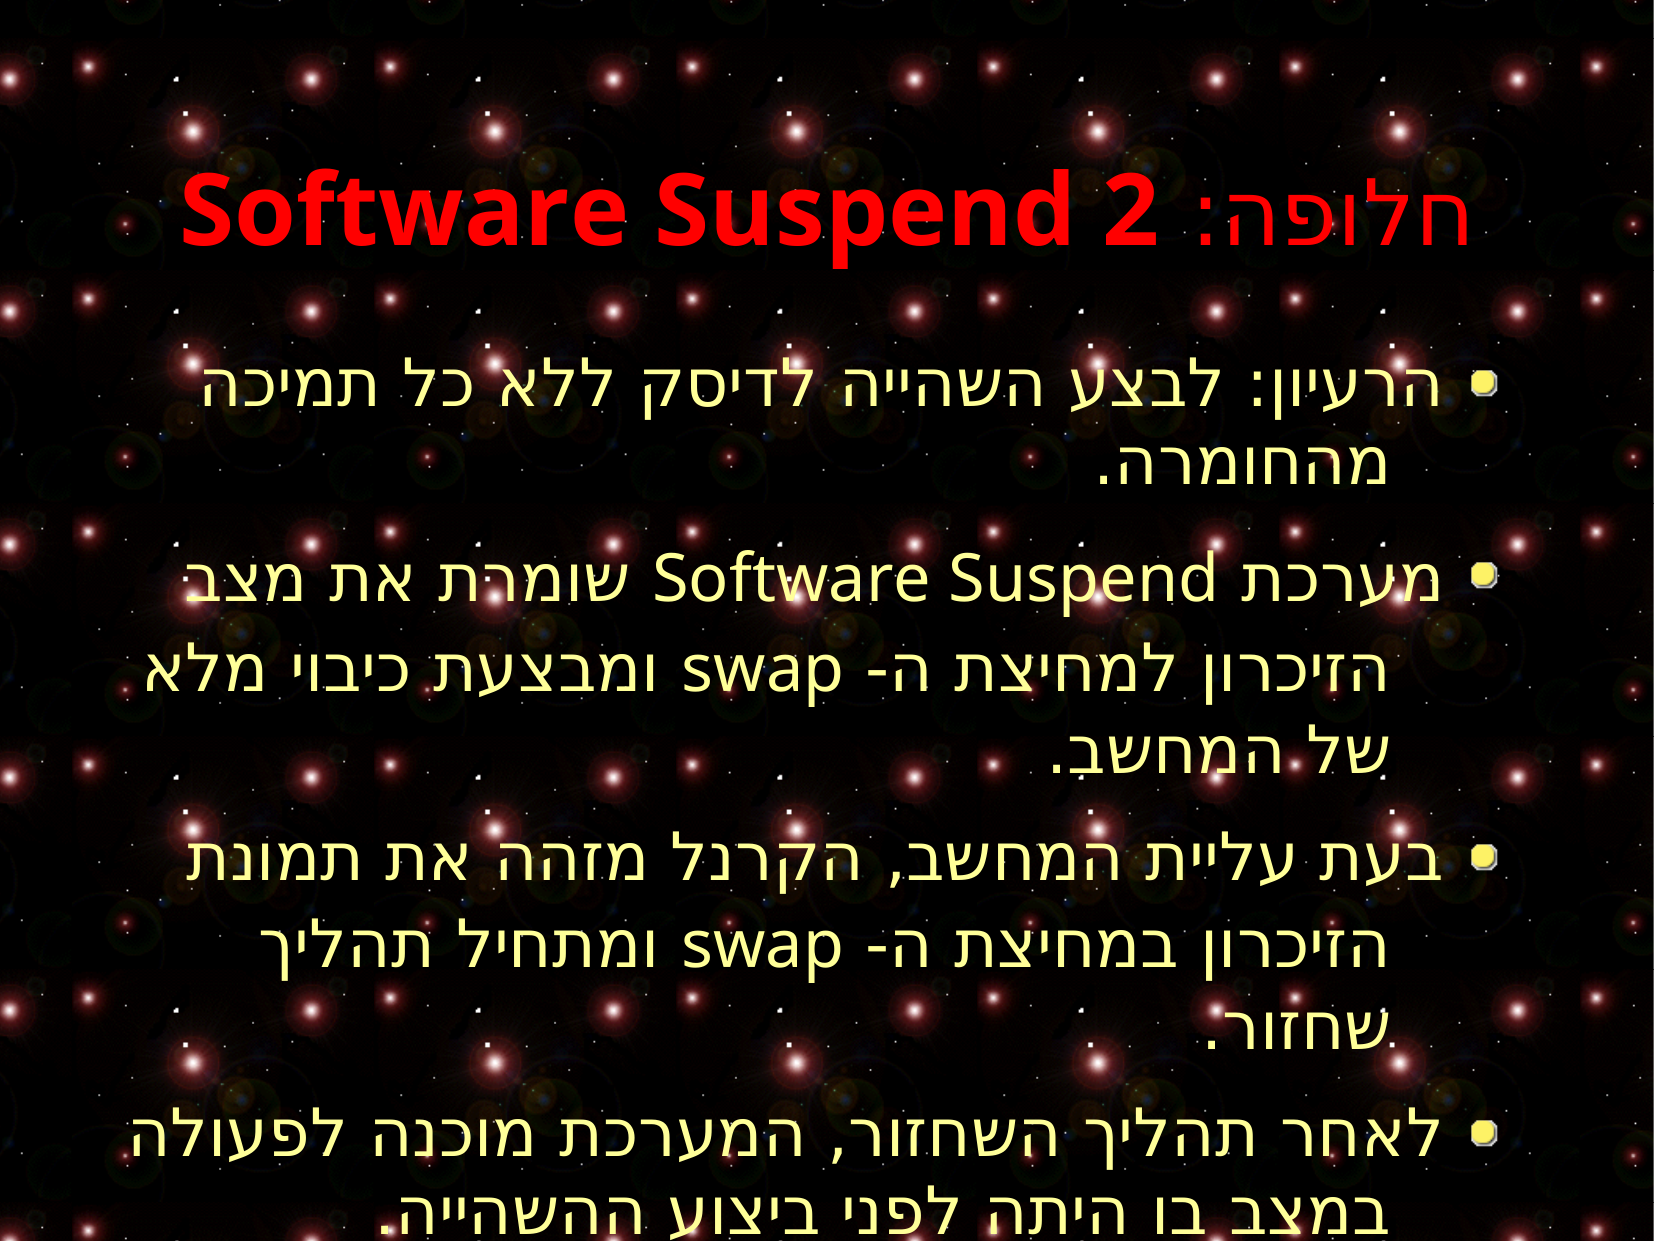

# חלופה: Software Suspend 2
הרעיון: לבצע השהייה לדיסק ללא כל תמיכה מהחומרה.
מערכת Software Suspend שומרת את מצב הזיכרון למחיצת ה- swap ומבצעת כיבוי מלא של המחשב.
בעת עליית המחשב, הקרנל מזהה את תמונת הזיכרון במחיצת ה- swap ומתחיל תהליך שחזור.
לאחר תהליך השחזור, המערכת מוכנה לפעולה במצב בו היתה לפני ביצוע ההשהייה.